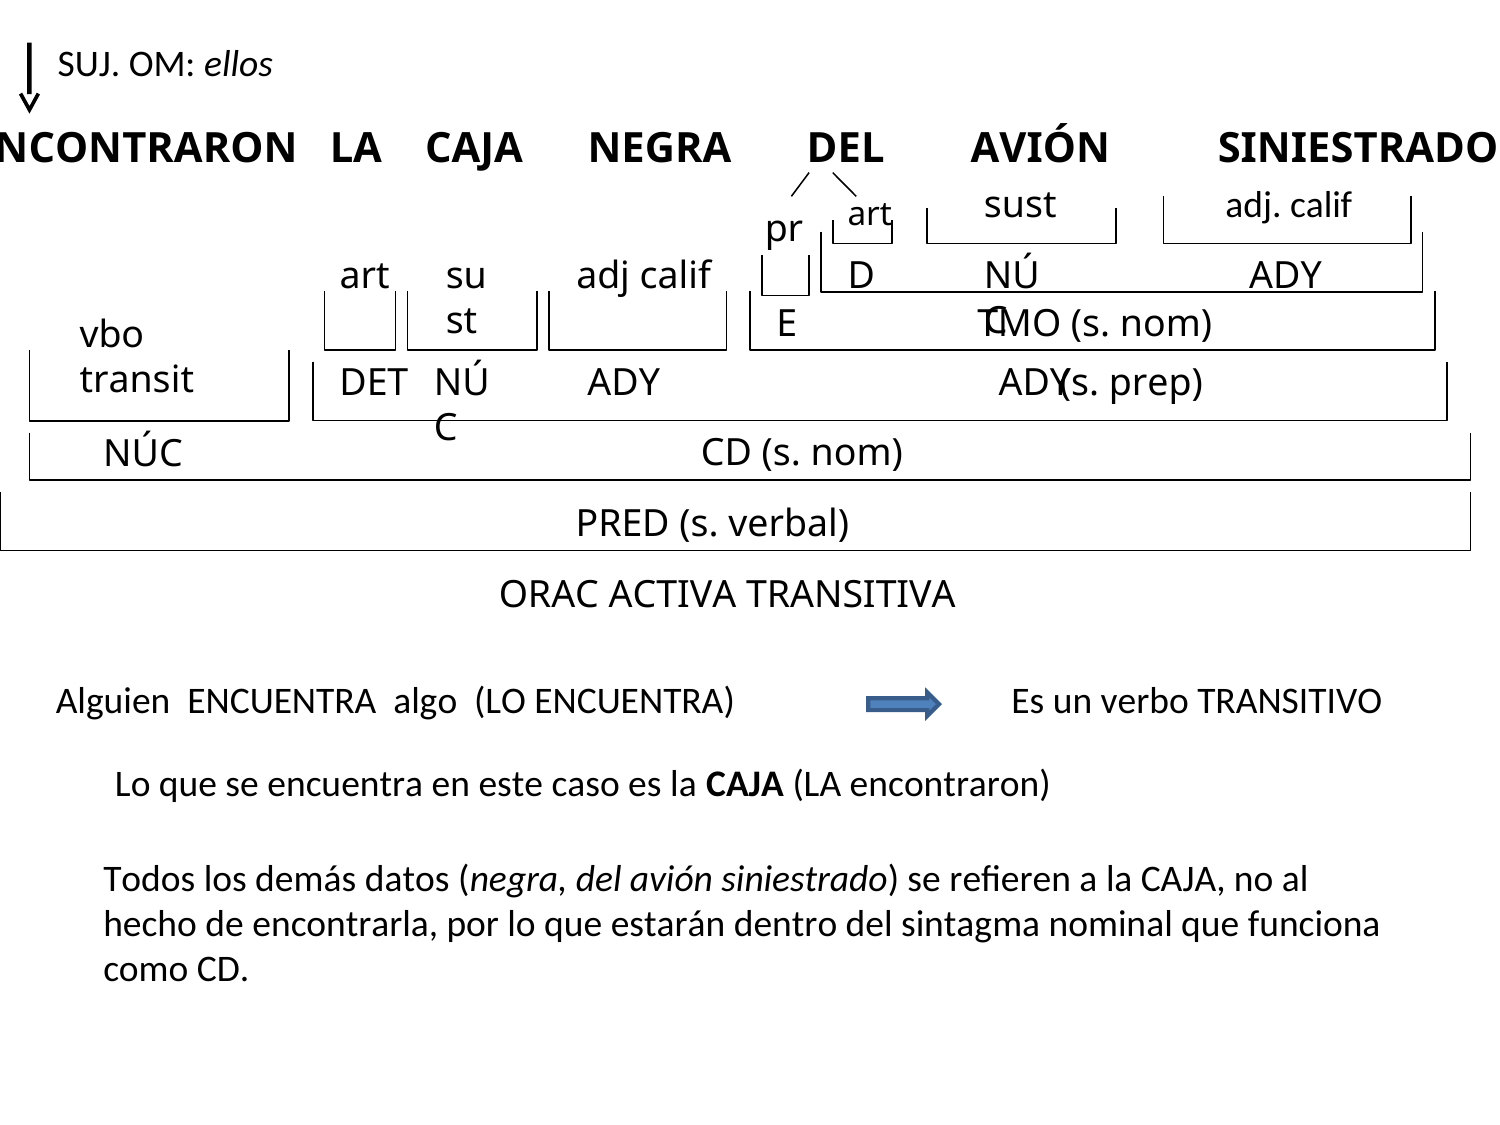

SUJ. OM: ellos
ENCONTRARON LA CAJA NEGRA DEL AVIÓN SINIESTRADO
sust
NÚC
adj. calif
ADY
art
D
pr
E
TMO (s. nom)
art
DET
sust
NÚC
adj calif
ADY
ADY
(s. prep)
vbo transit
NÚC
CD (s. nom)
PRED (s. verbal)
ORAC ACTIVA TRANSITIVA
Alguien ENCUENTRA algo (LO ENCUENTRA)
Es un verbo TRANSITIVO
Lo que se encuentra en este caso es la CAJA (LA encontraron)
Todos los demás datos (negra, del avión siniestrado) se refieren a la CAJA, no al hecho de encontrarla, por lo que estarán dentro del sintagma nominal que funciona como CD.